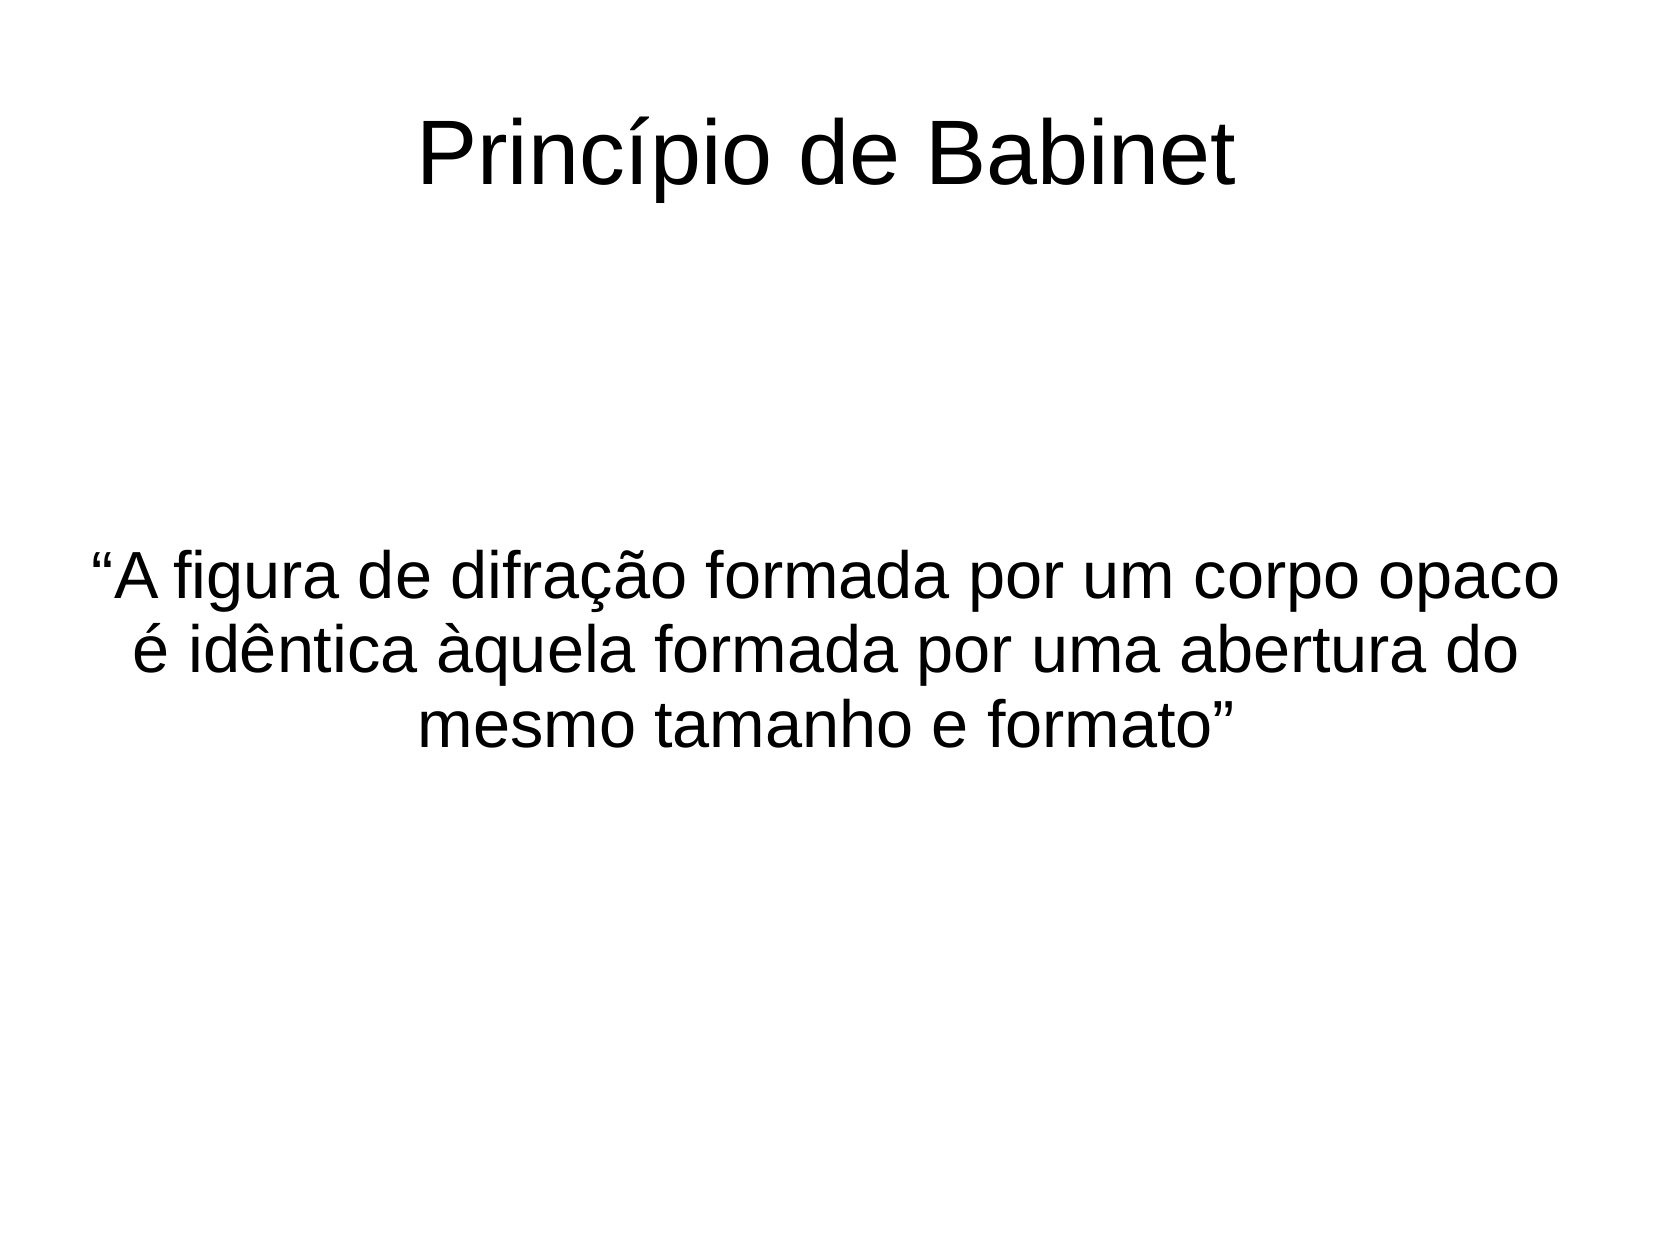

# Princípio de Babinet
“A figura de difração formada por um corpo opaco é idêntica àquela formada por uma abertura do mesmo tamanho e formato”